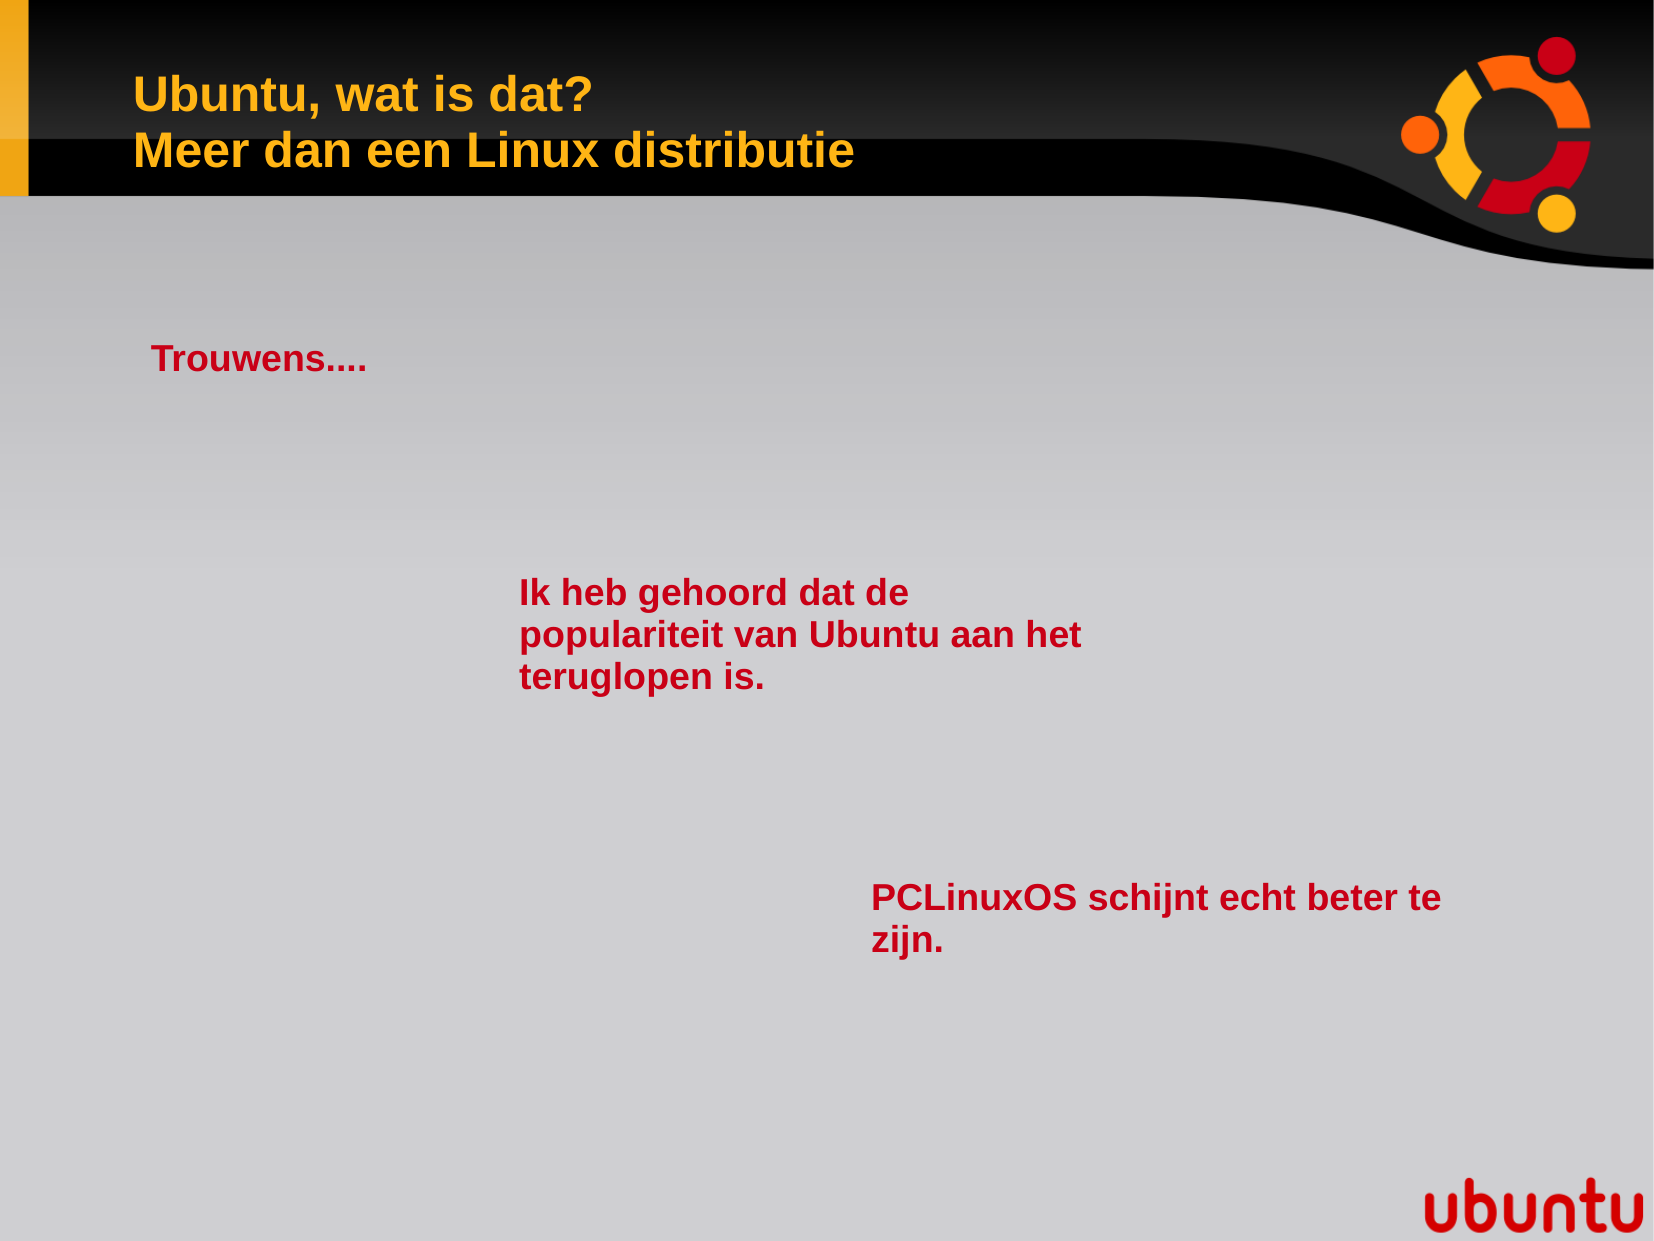

Ubuntu, wat is dat?
Meer dan een Linux distributie
Trouwens....
Ik heb gehoord dat de populariteit van Ubuntu aan het teruglopen is.
PCLinuxOS schijnt echt beter te zijn.